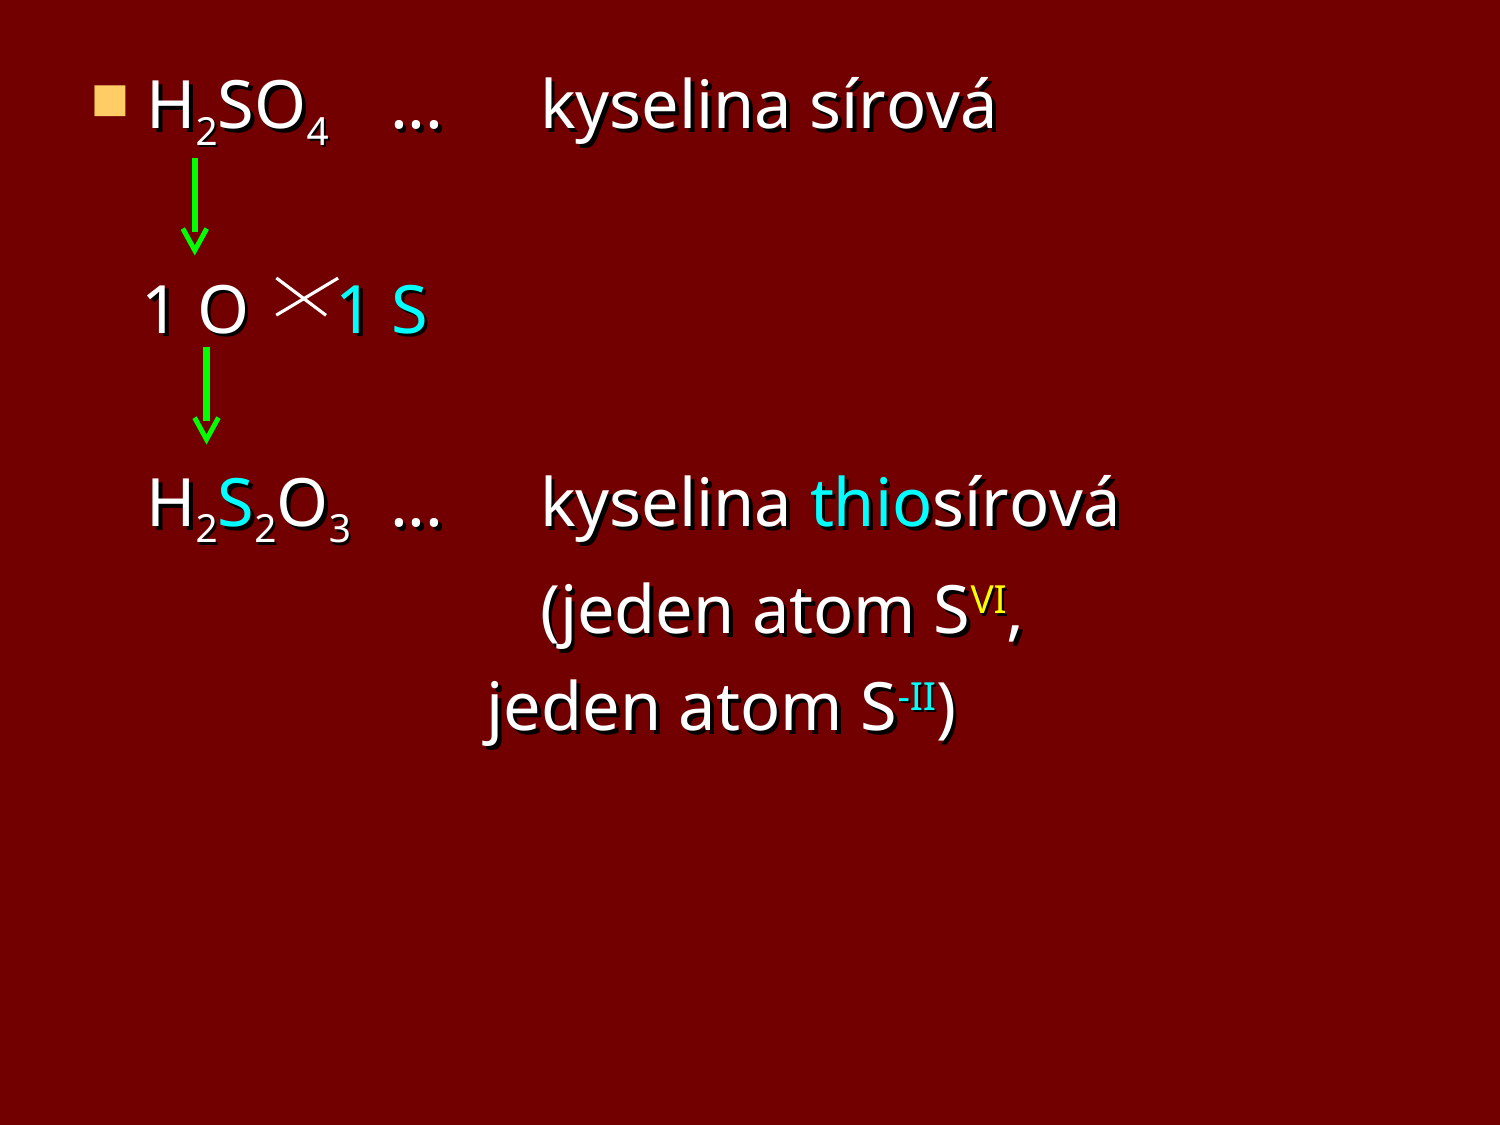

#
H2SO4	...	kyselina sírová
 1 O 1 S
	H2S2O3 	...	kyselina thiosírová
				(jeden atom SVI,
 jeden atom S-II)